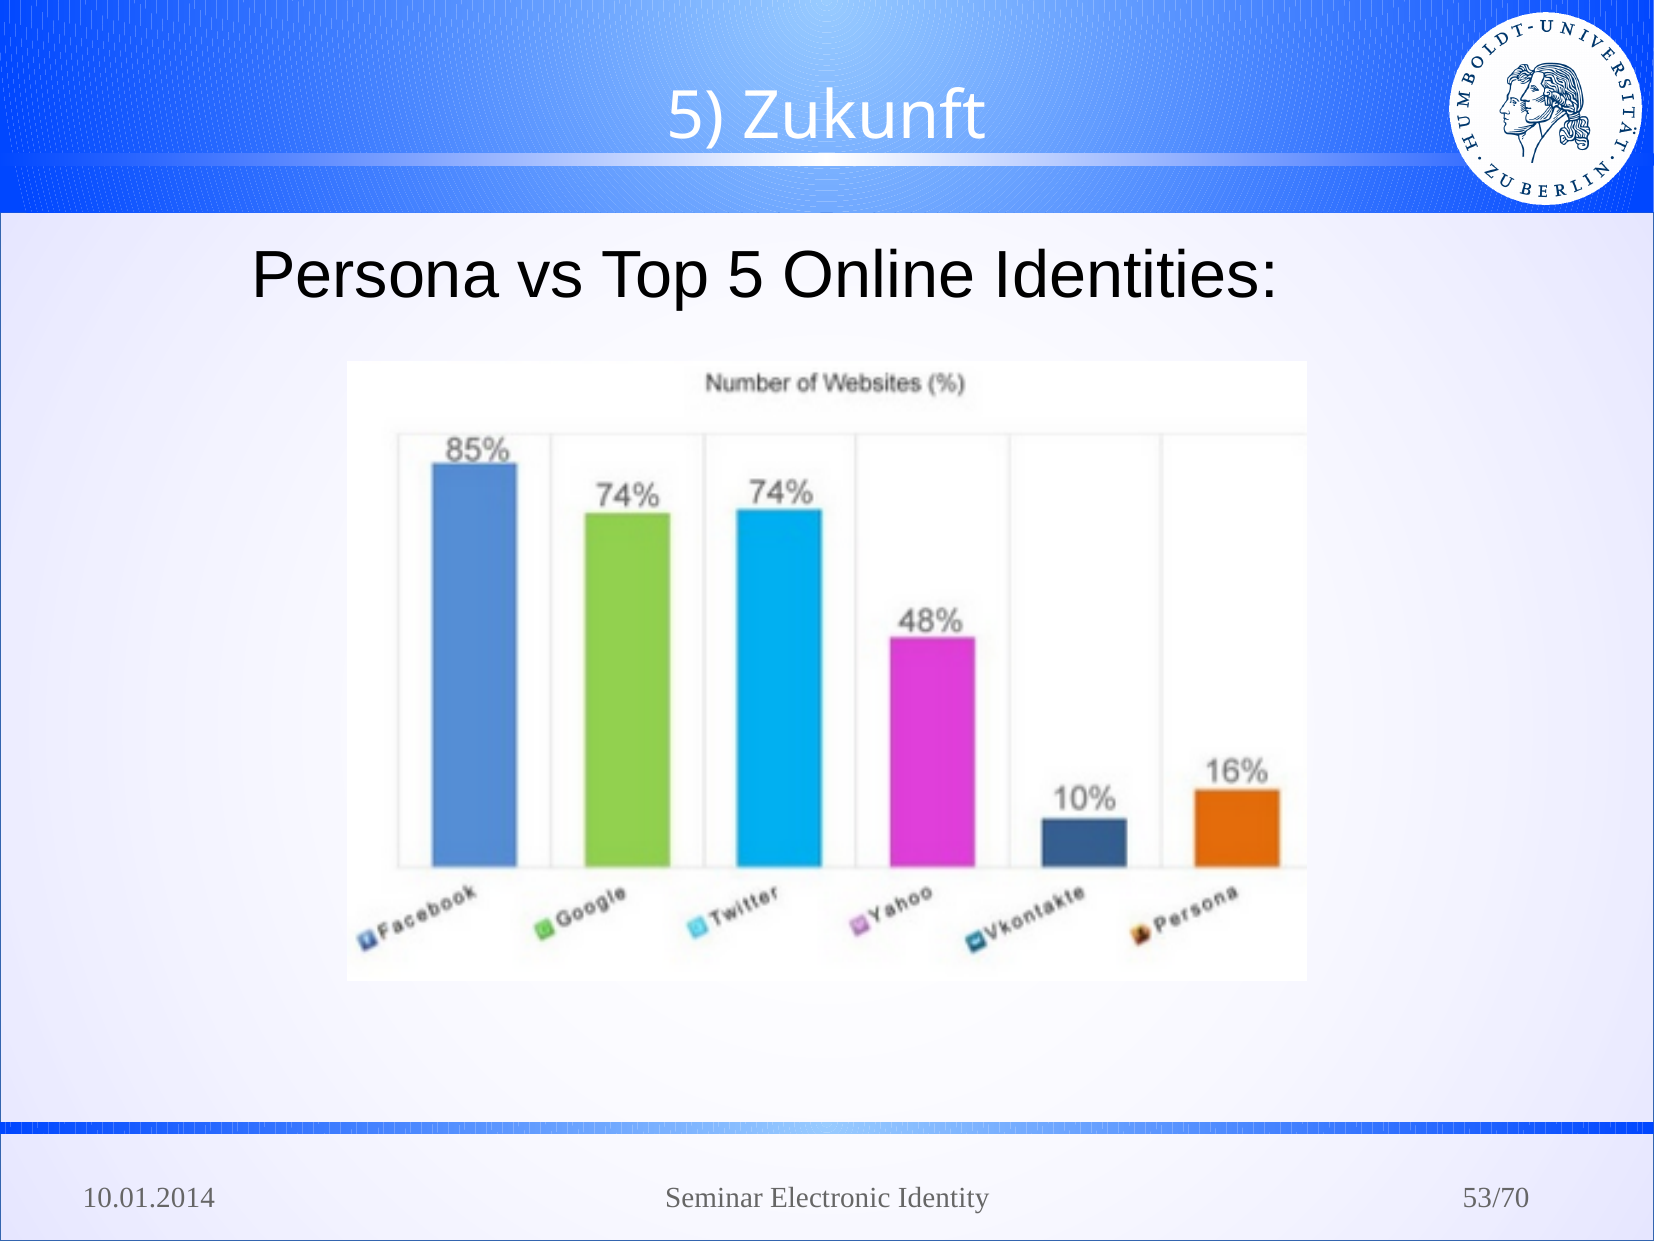

# 5) Zukunft
Persona vs Top 5 Online Identities:
10.01.2014
Seminar Electronic Identity